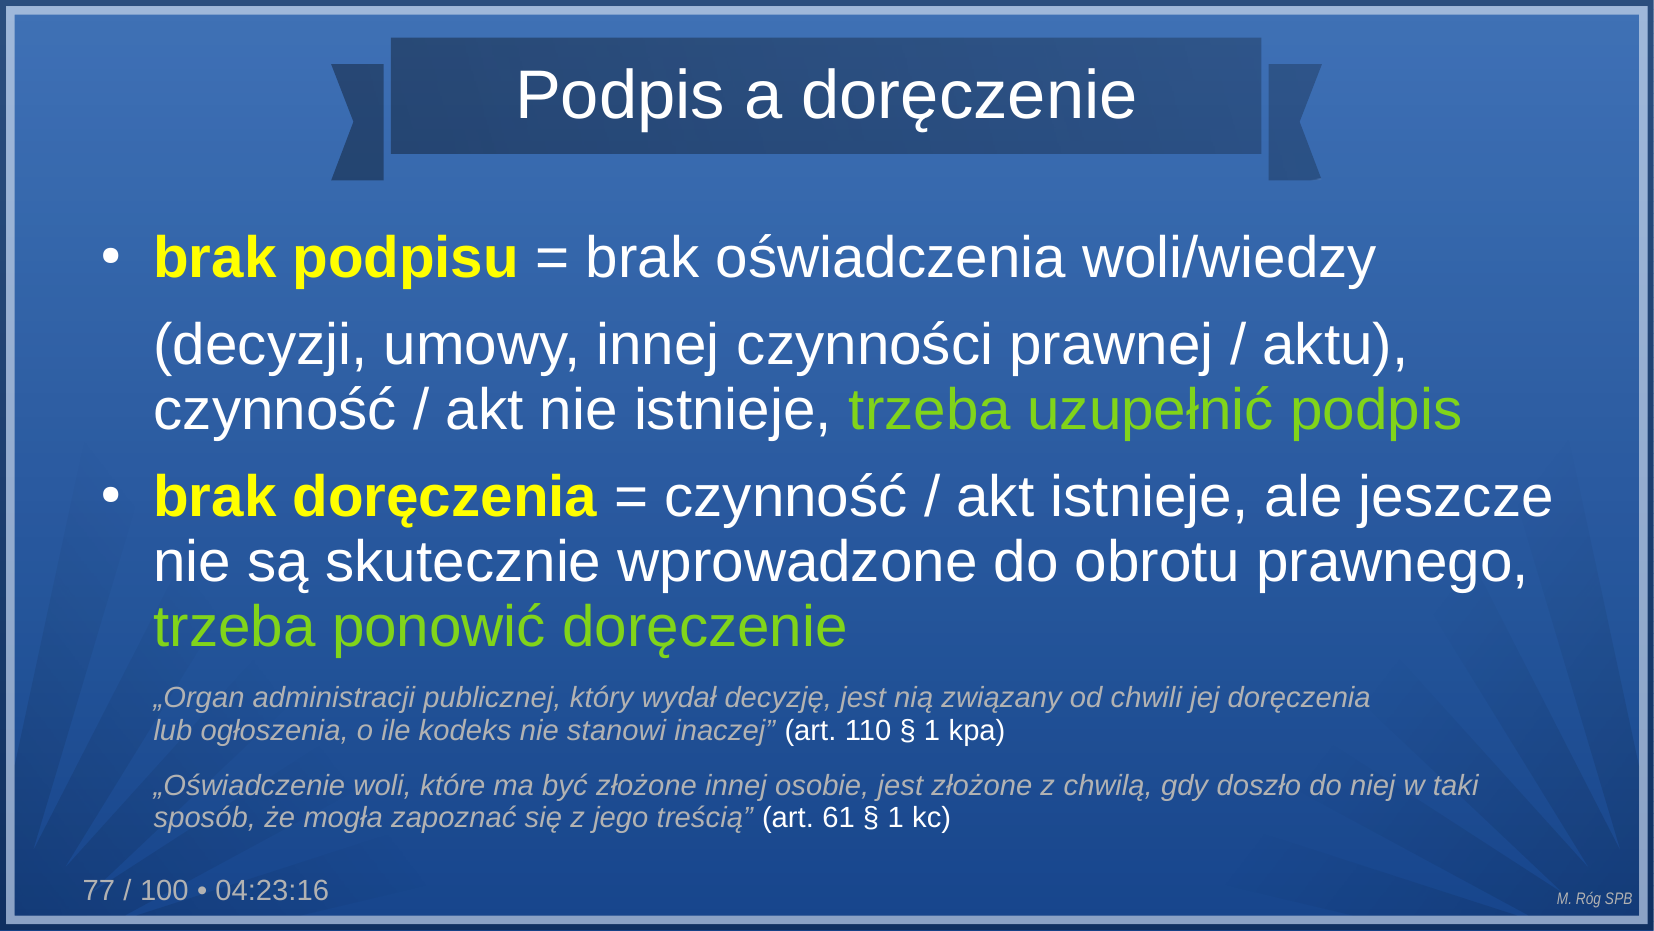

# Podpis a doręczenie
brak podpisu = brak oświadczenia woli/wiedzy
(decyzji, umowy, innej czynności prawnej / aktu),
czynność / akt nie istnieje, trzeba uzupełnić podpis
brak doręczenia = czynność / akt istnieje, ale jeszcze nie są skutecznie wprowadzone do obrotu prawnego, trzeba ponowić doręczenie
„Organ administracji publicznej, który wydał decyzję, jest nią związany od chwili jej doręczenia lub ogłoszenia, o ile kodeks nie stanowi inaczej” (art. 110 § 1 kpa)
„Oświadczenie woli, które ma być złożone innej osobie, jest złożone z chwilą, gdy doszło do niej w taki sposób, że mogła zapoznać się z jego treścią” (art. 61 § 1 kc)